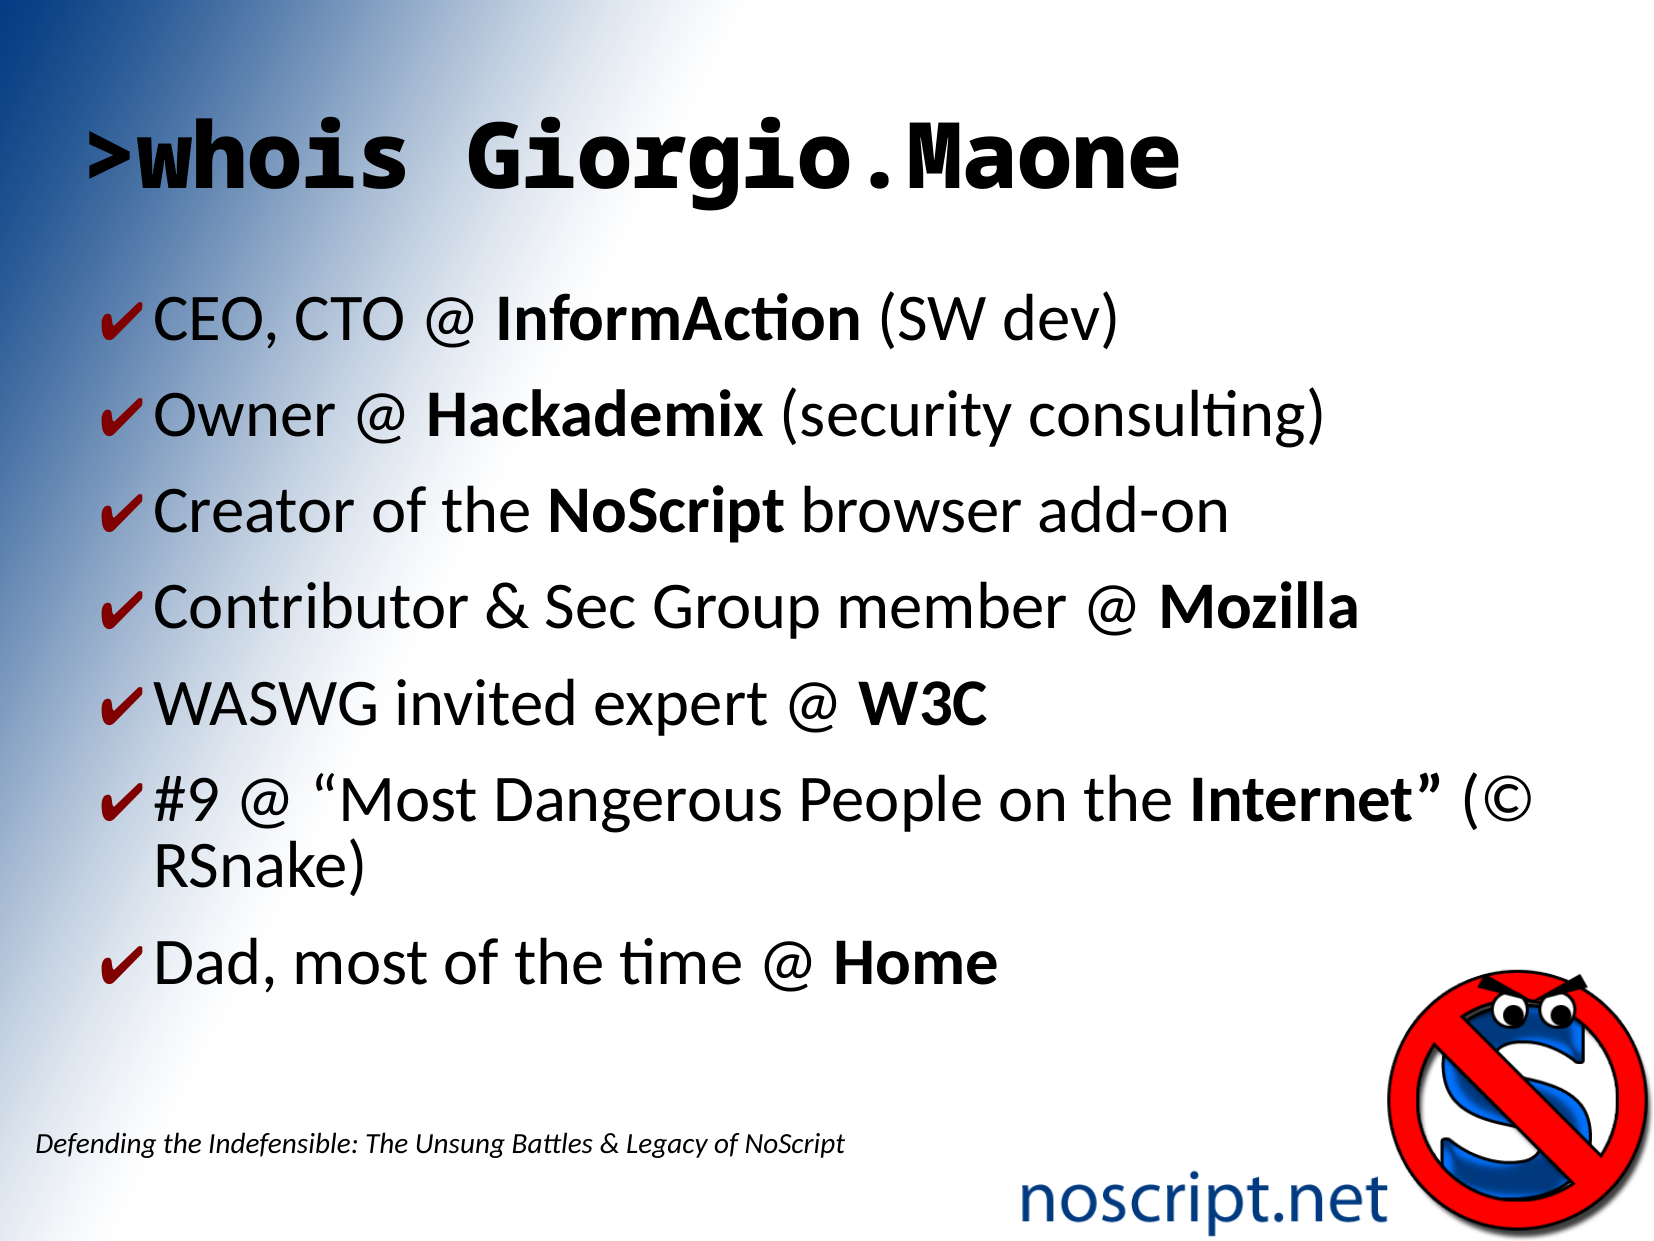

# >whois Giorgio.Maone
CEO, CTO @ InformAction (SW dev)
Owner @ Hackademix (security consulting)
Creator of the NoScript browser add-on
Contributor & Sec Group member @ Mozilla
WASWG invited expert @ W3C
#9 @ “Most Dangerous People on the Internet” (© RSnake)
Dad, most of the time @ Home
Defending the Indefensible: The Unsung Battles & Legacy of NoScript